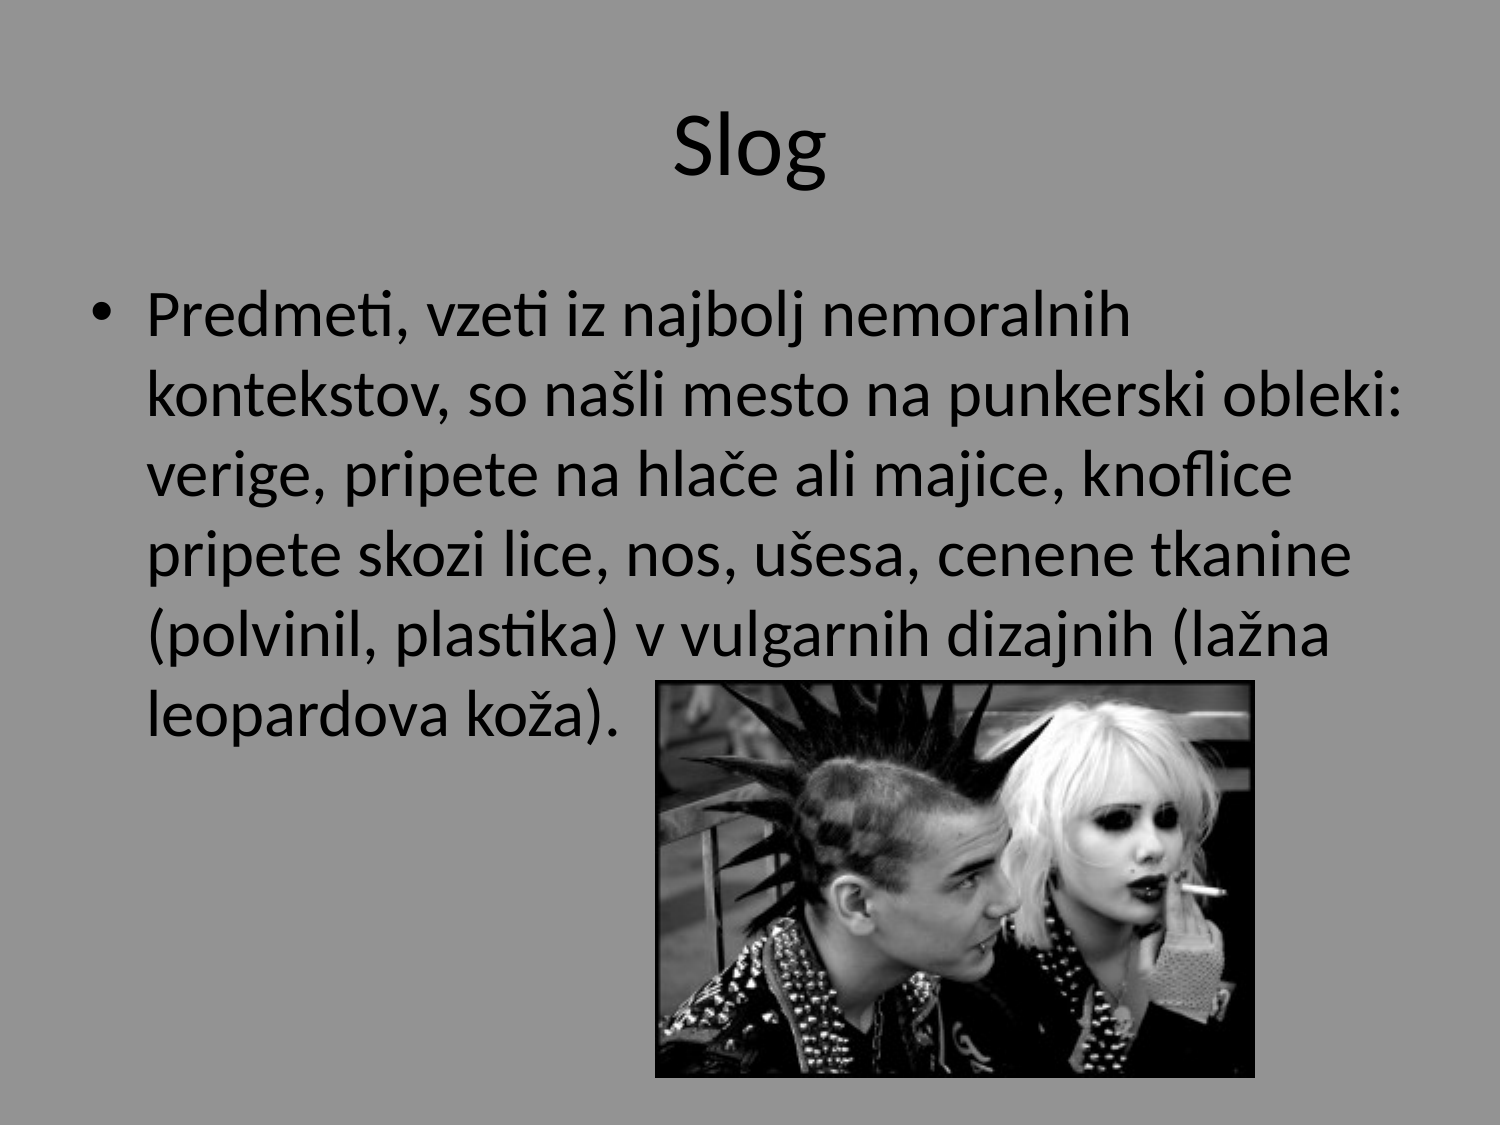

# Slog
Predmeti, vzeti iz najbolj nemoralnih kontekstov, so našli mesto na punkerski obleki: verige, pripete na hlače ali majice, knoflice pripete skozi lice, nos, ušesa, cenene tkanine (polvinil, plastika) v vulgarnih dizajnih (lažna leopardova koža).